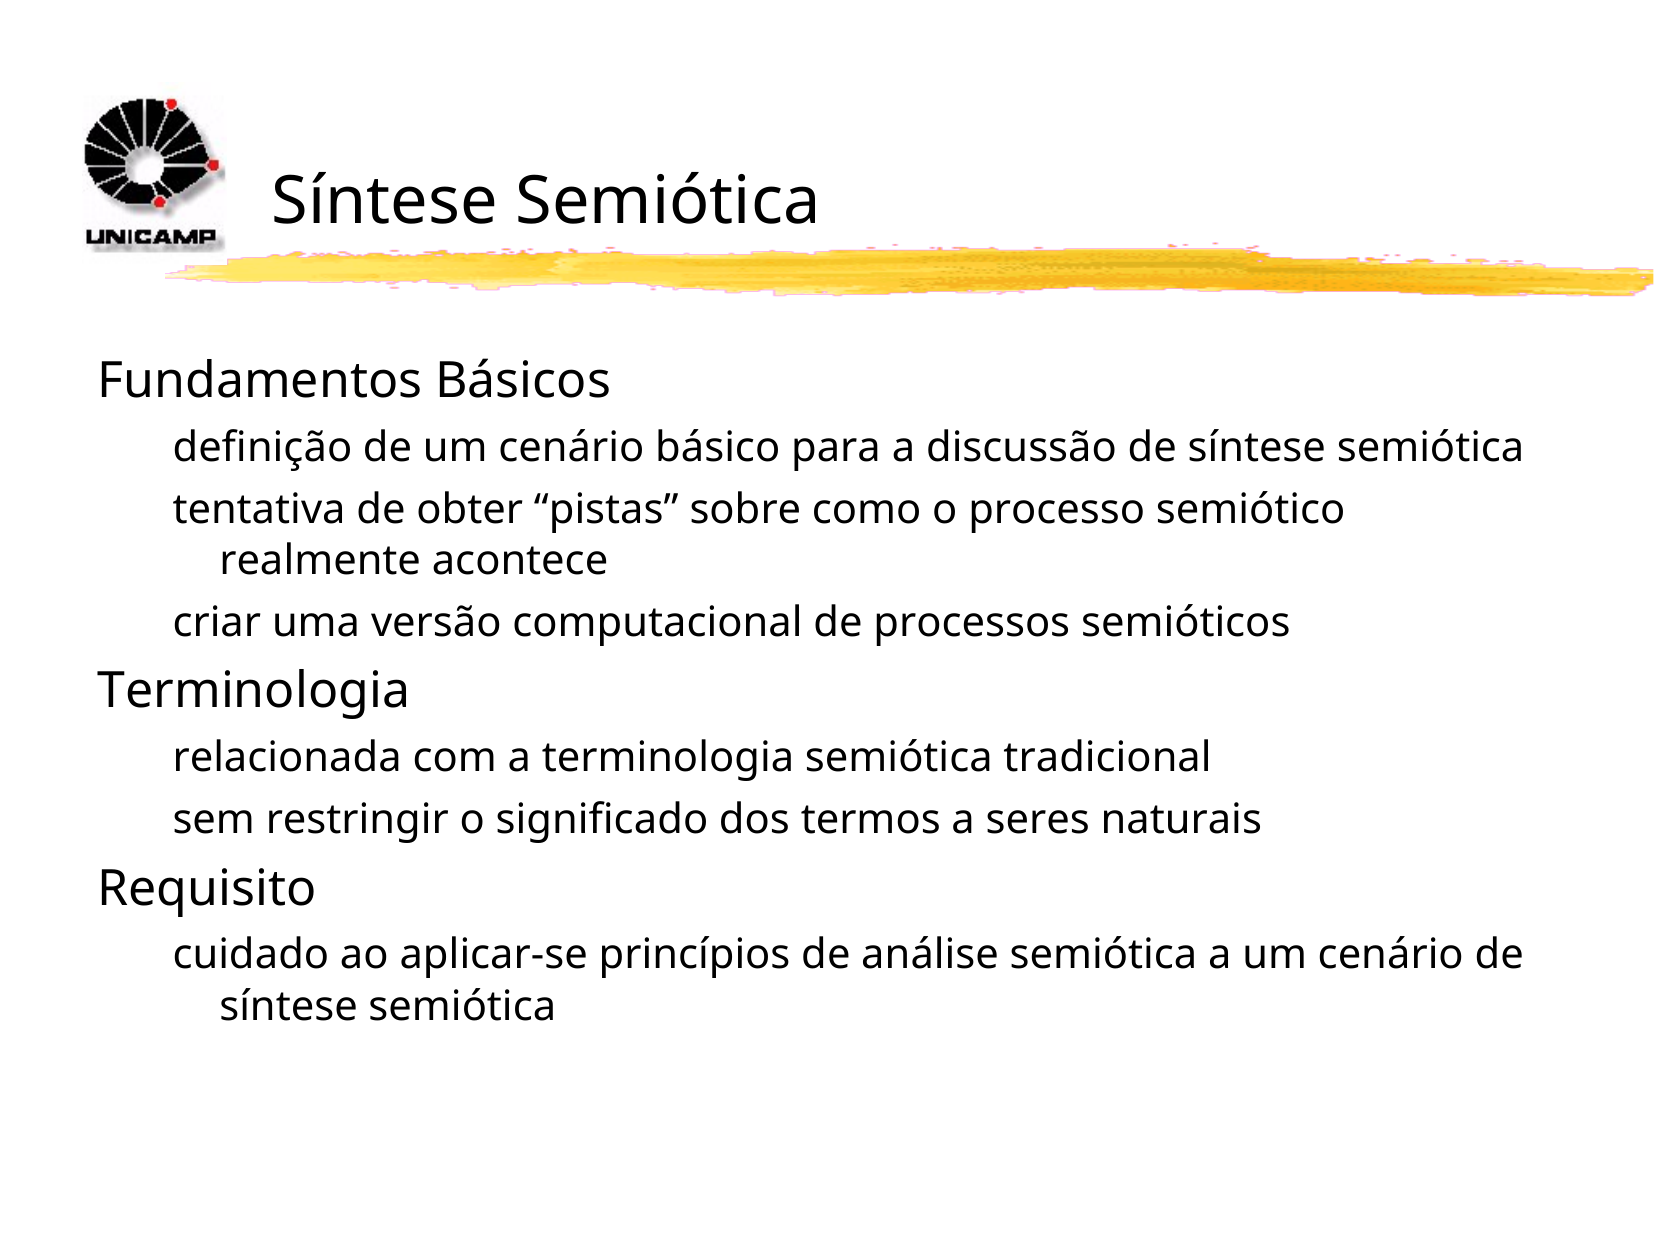

# Síntese Semiótica
Fundamentos Básicos
definição de um cenário básico para a discussão de síntese semiótica
tentativa de obter “pistas” sobre como o processo semiótico realmente acontece
criar uma versão computacional de processos semióticos
Terminologia
relacionada com a terminologia semiótica tradicional
sem restringir o significado dos termos a seres naturais
Requisito
cuidado ao aplicar-se princípios de análise semiótica a um cenário de síntese semiótica